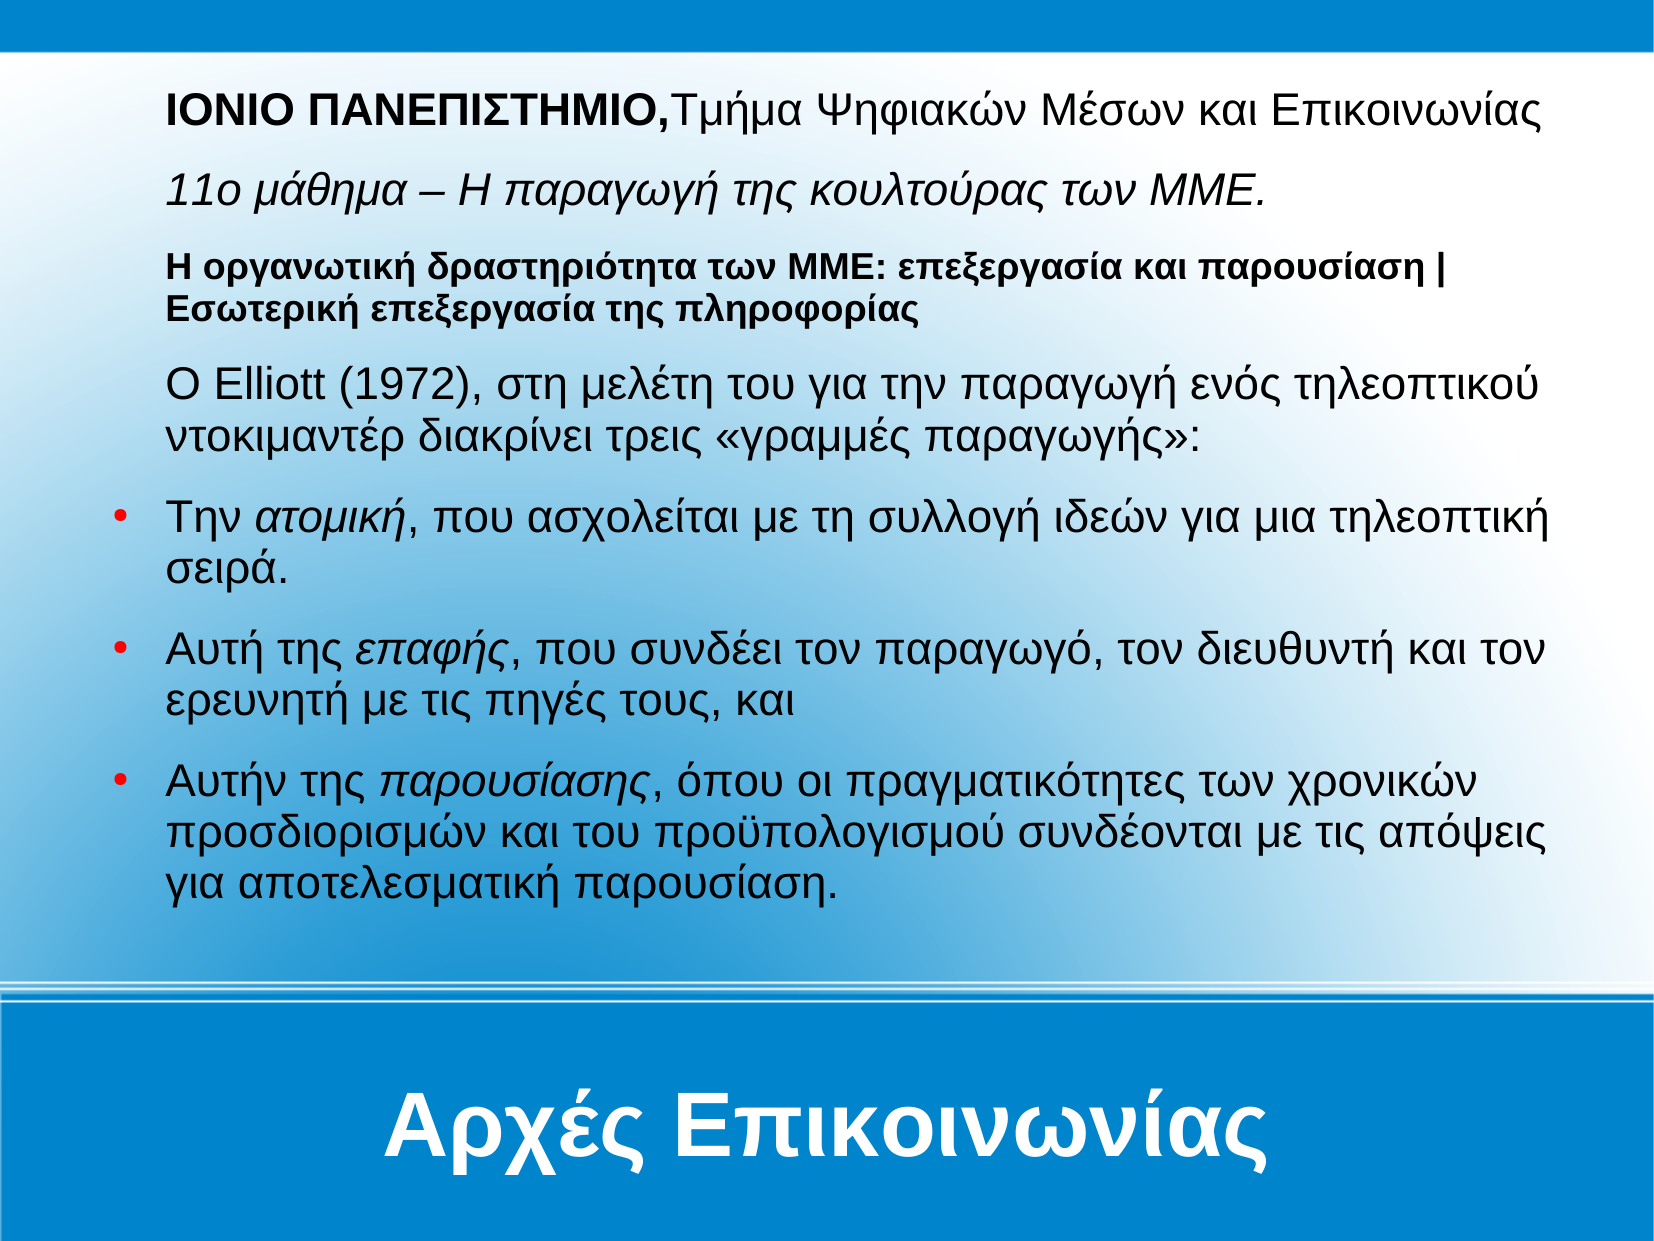

ΙΟΝΙΟ ΠΑΝΕΠΙΣΤΗΜΙΟ,Τμήμα Ψηφιακών Μέσων και Επικοινωνίας
11ο μάθημα – Η παραγωγή της κουλτούρας των ΜΜΕ.
Η οργανωτική δραστηριότητα των ΜΜΕ: επεξεργασία και παρουσίαση | Εσωτερική επεξεργασία της πληροφορίας
Ο Elliott (1972), στη μελέτη του για την παραγωγή ενός τηλεοπτικού ντοκιμαντέρ διακρίνει τρεις «γραμμές παραγωγής»:
Την ατομική, που ασχολείται με τη συλλογή ιδεών για μια τηλεοπτική σειρά.
Αυτή της επαφής, που συνδέει τον παραγωγό, τον διευθυντή και τον ερευνητή με τις πηγές τους, και
Αυτήν της παρουσίασης, όπου οι πραγματικότητες των χρονικών προσδιορισμών και του προϋπολογισμού συνδέονται με τις απόψεις για αποτελεσματική παρουσίαση.
# Αρχές Επικοινωνίας